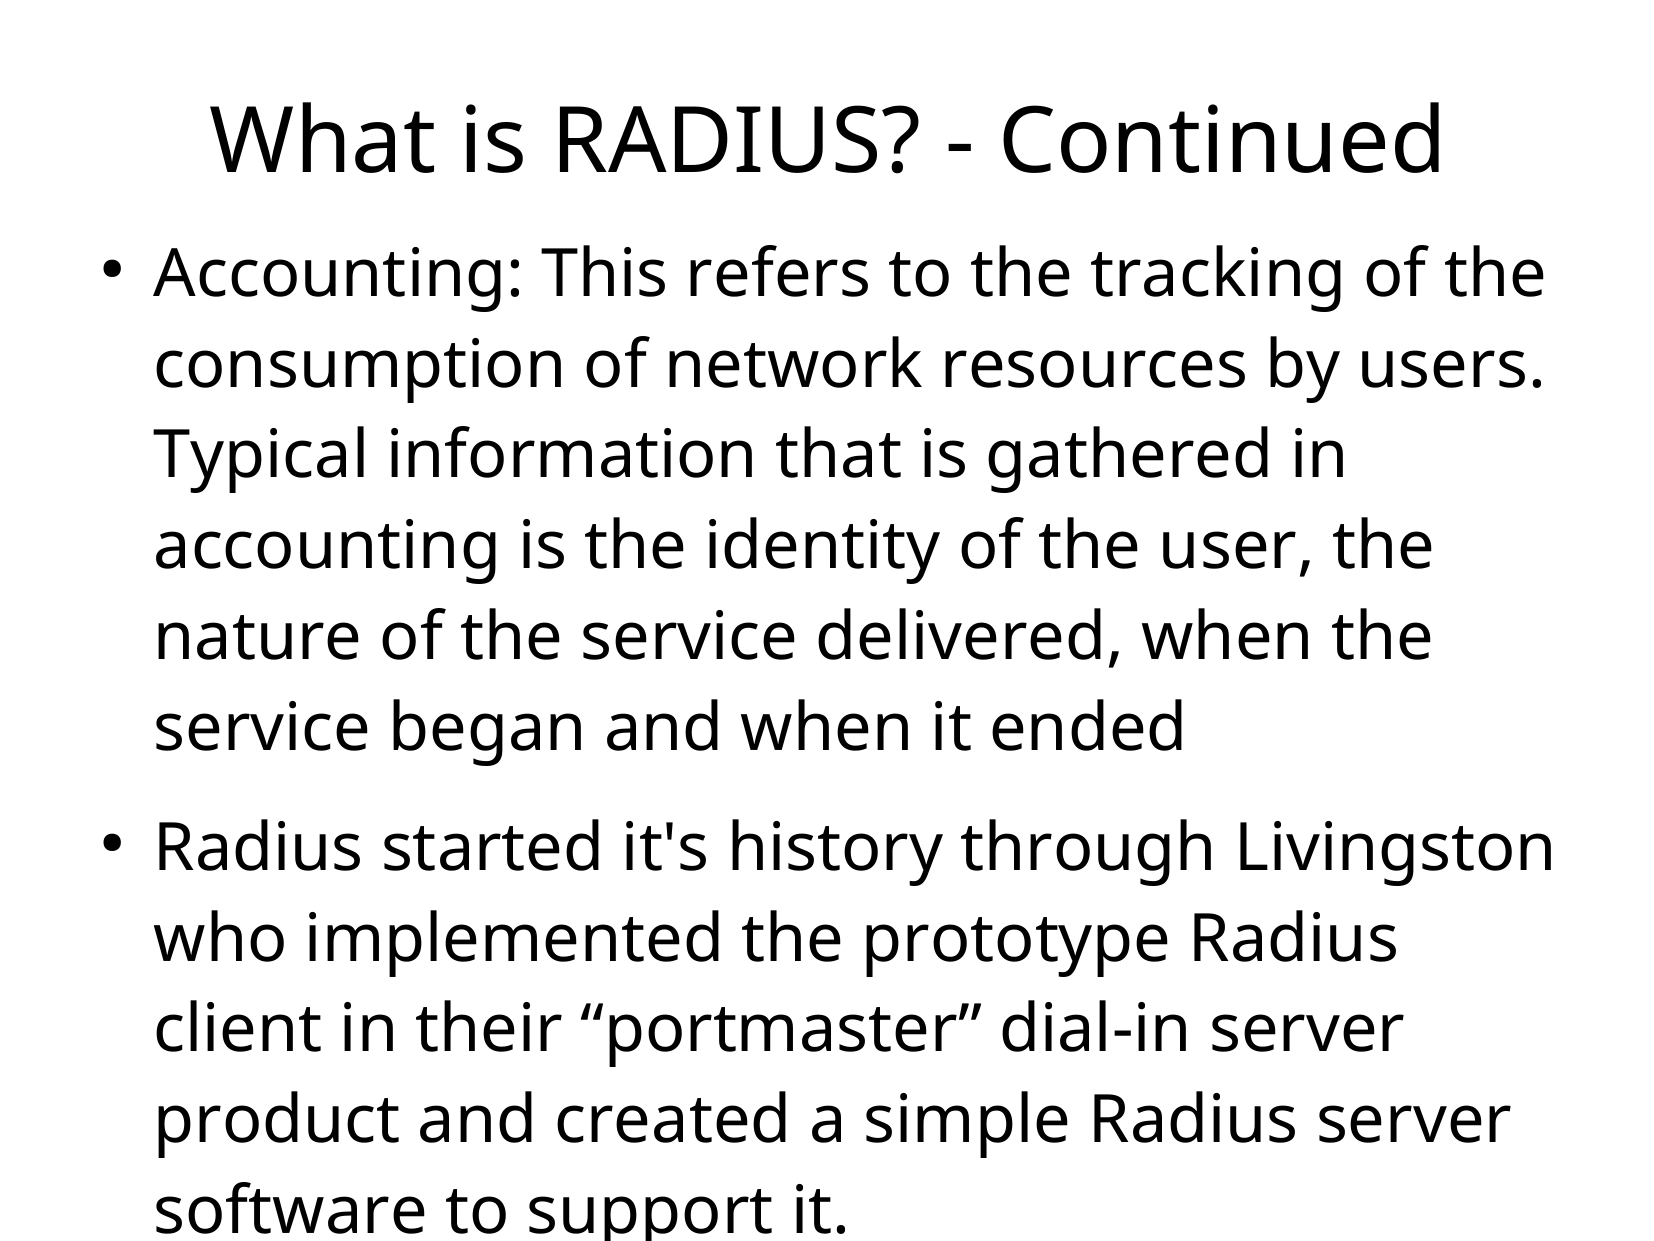

# What is RADIUS? - Continued
Accounting: This refers to the tracking of the consumption of network resources by users. Typical information that is gathered in accounting is the identity of the user, the nature of the service delivered, when the service began and when it ended
Radius started it's history through Livingston who implemented the prototype Radius client in their “portmaster” dial-in server product and created a simple Radius server software to support it.
Remote authentication dial-in user service.
Eventually it was published as RFC 2058 and 2059. The current incarnation is embodied in RFC 2865.